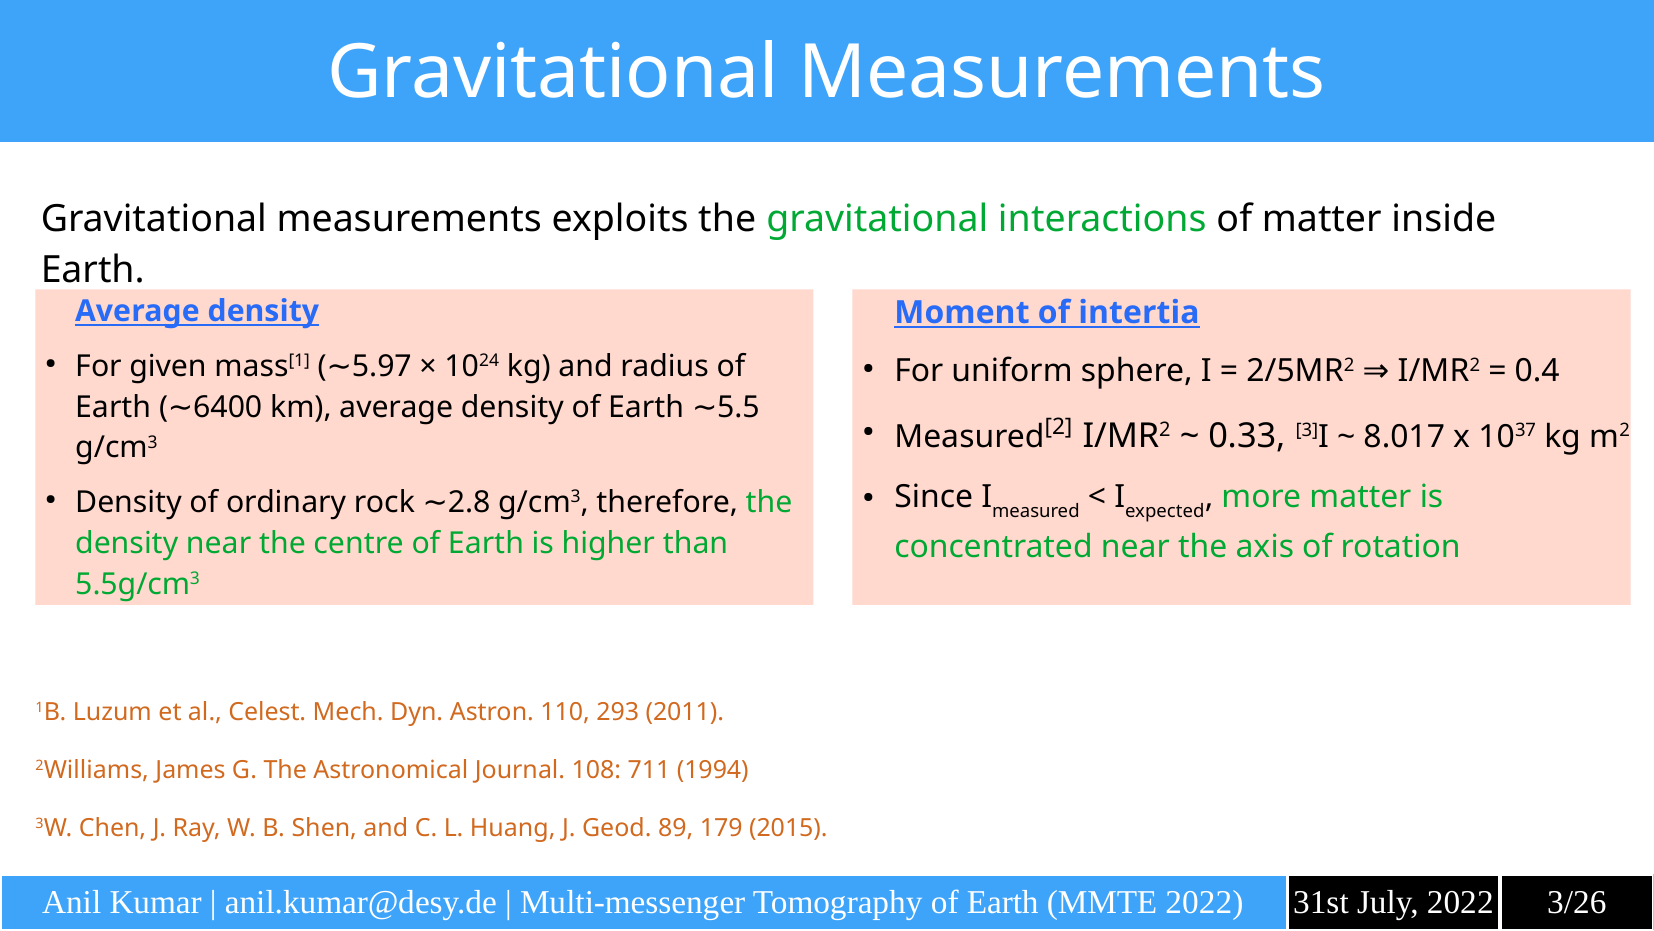

# Gravitational Measurements
Gravitational measurements exploits the gravitational interactions of matter inside Earth.
Average density
For given mass[1] (∼5.97 × 1024 kg) and radius of Earth (∼6400 km), average density of Earth ∼5.5 g/cm3
Density of ordinary rock ∼2.8 g/cm3, therefore, the density near the centre of Earth is higher than 5.5g/cm3
Moment of intertia
For uniform sphere, I = 2/5MR2 ⇒ I/MR2 = 0.4
Measured[2] I/MR2 ~ 0.33, [3]I ~ 8.017 x 1037 kg m2
Since Imeasured < Iexpected, more matter is concentrated near the axis of rotation
1B. Luzum et al., Celest. Mech. Dyn. Astron. 110, 293 (2011).
2Williams, James G. The Astronomical Journal. 108: 711 (1994)
3W. Chen, J. Ray, W. B. Shen, and C. L. Huang, J. Geod. 89, 179 (2015).
Anil Kumar | anil.kumar@desy.de | Multi-messenger Tomography of Earth (MMTE 2022)
3